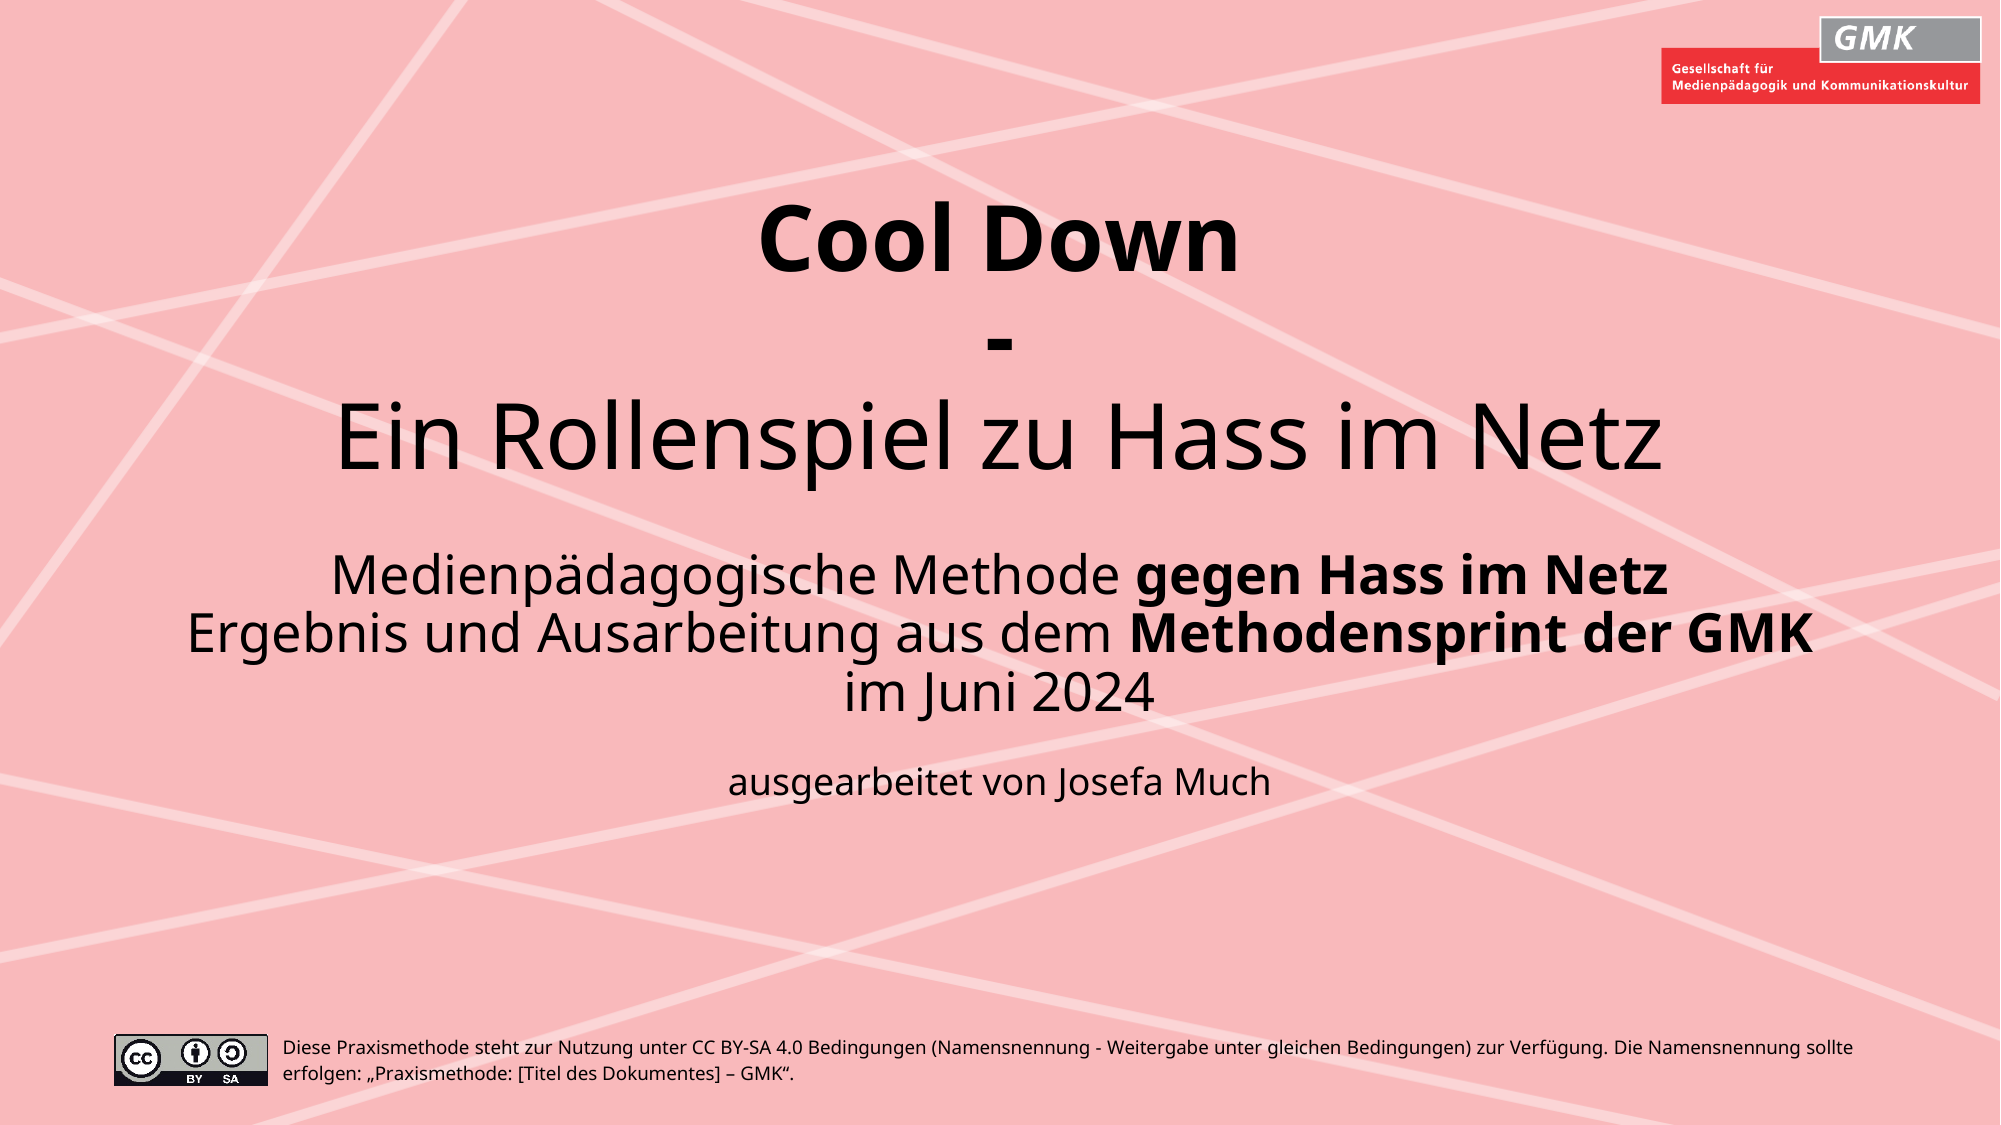

# Cool Down
 -
Ein Rollenspiel zu Hass im Netz
Medienpädagogische Methode gegen Hass im Netz
Ergebnis und Ausarbeitung aus dem Methodensprint der GMK im Juni 2024
ausgearbeitet von Josefa Much
Diese Praxismethode steht zur Nutzung unter CC BY-SA 4.0 Bedingungen (Namensnennung - Weitergabe unter gleichen Bedingungen) zur Verfügung. Die Namensnennung sollte erfolgen: „Praxismethode: [Titel des Dokumentes] – GMK“.